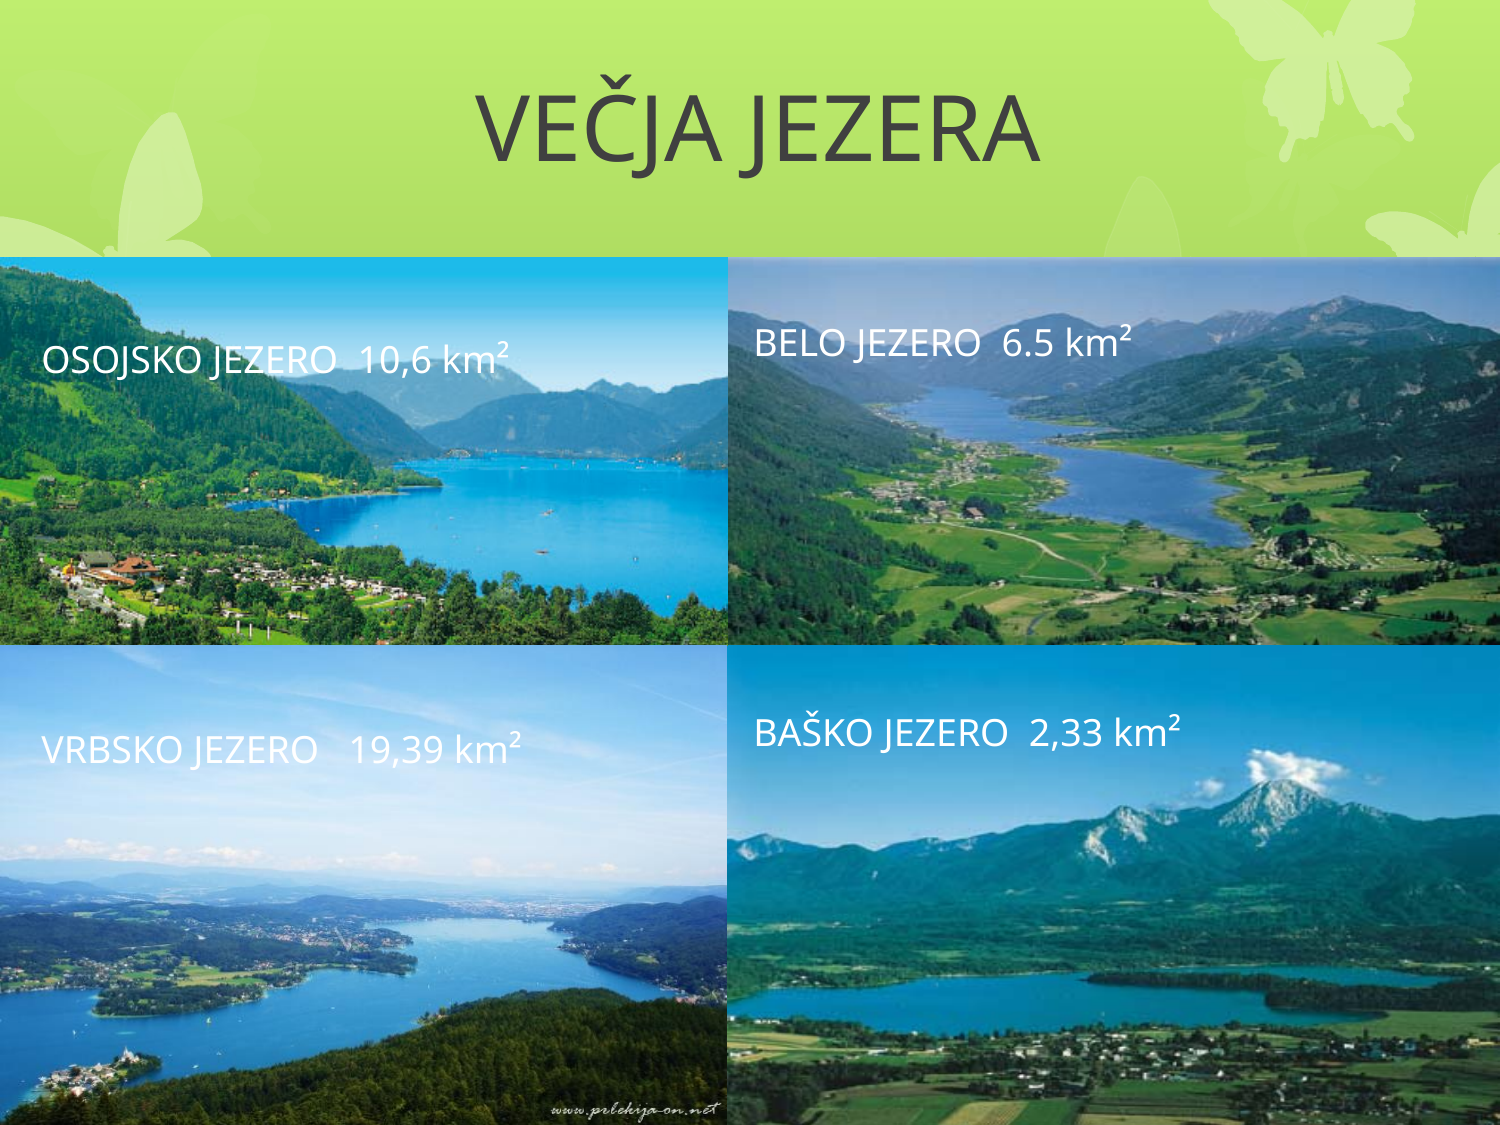

# VEČJA JEZERA
BELO JEZERO 6.5 km²
BAŠKO JEZERO 2,33 km²
OSOJSKO JEZERO 10,6 km²
VRBSKO JEZERO 19,39 km²